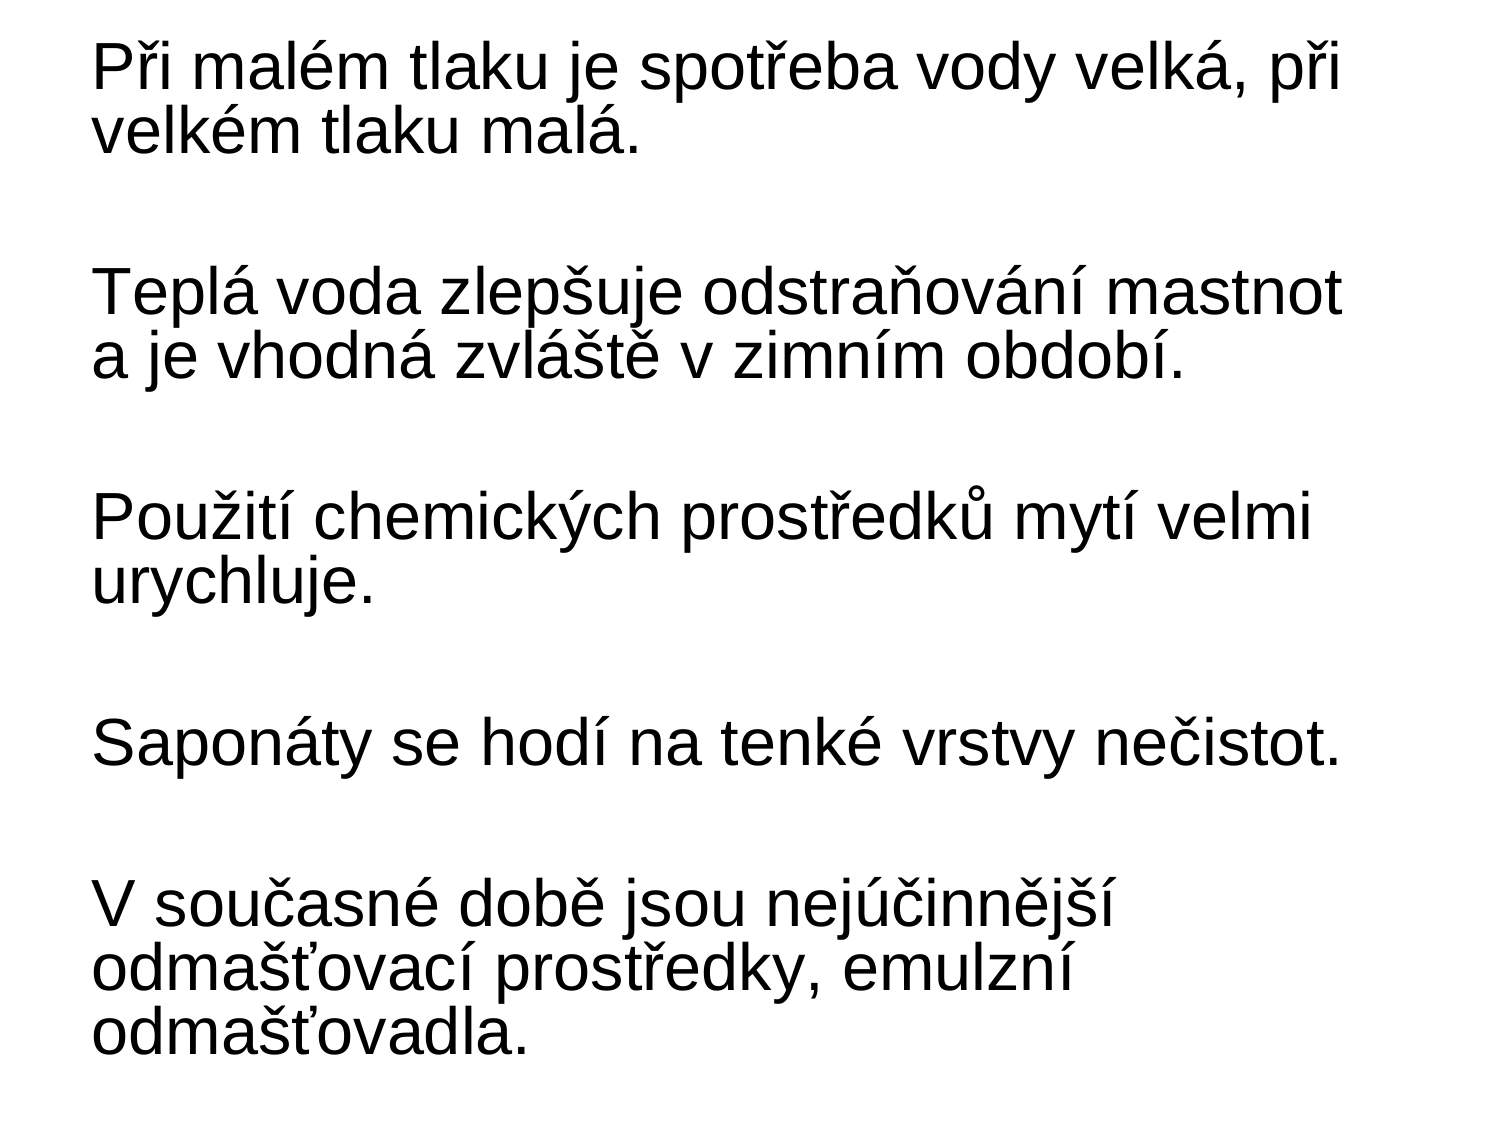

# Při malém tlaku je spotřeba vody velká, při velkém tlaku malá.
Teplá voda zlepšuje odstraňování mastnot
a je vhodná zvláště v zimním období.
Použití chemických prostředků mytí velmi urychluje.
Saponáty se hodí na tenké vrstvy nečistot.
V současné době jsou nejúčinnější odmašťovací prostředky, emulzní odmašťovadla.